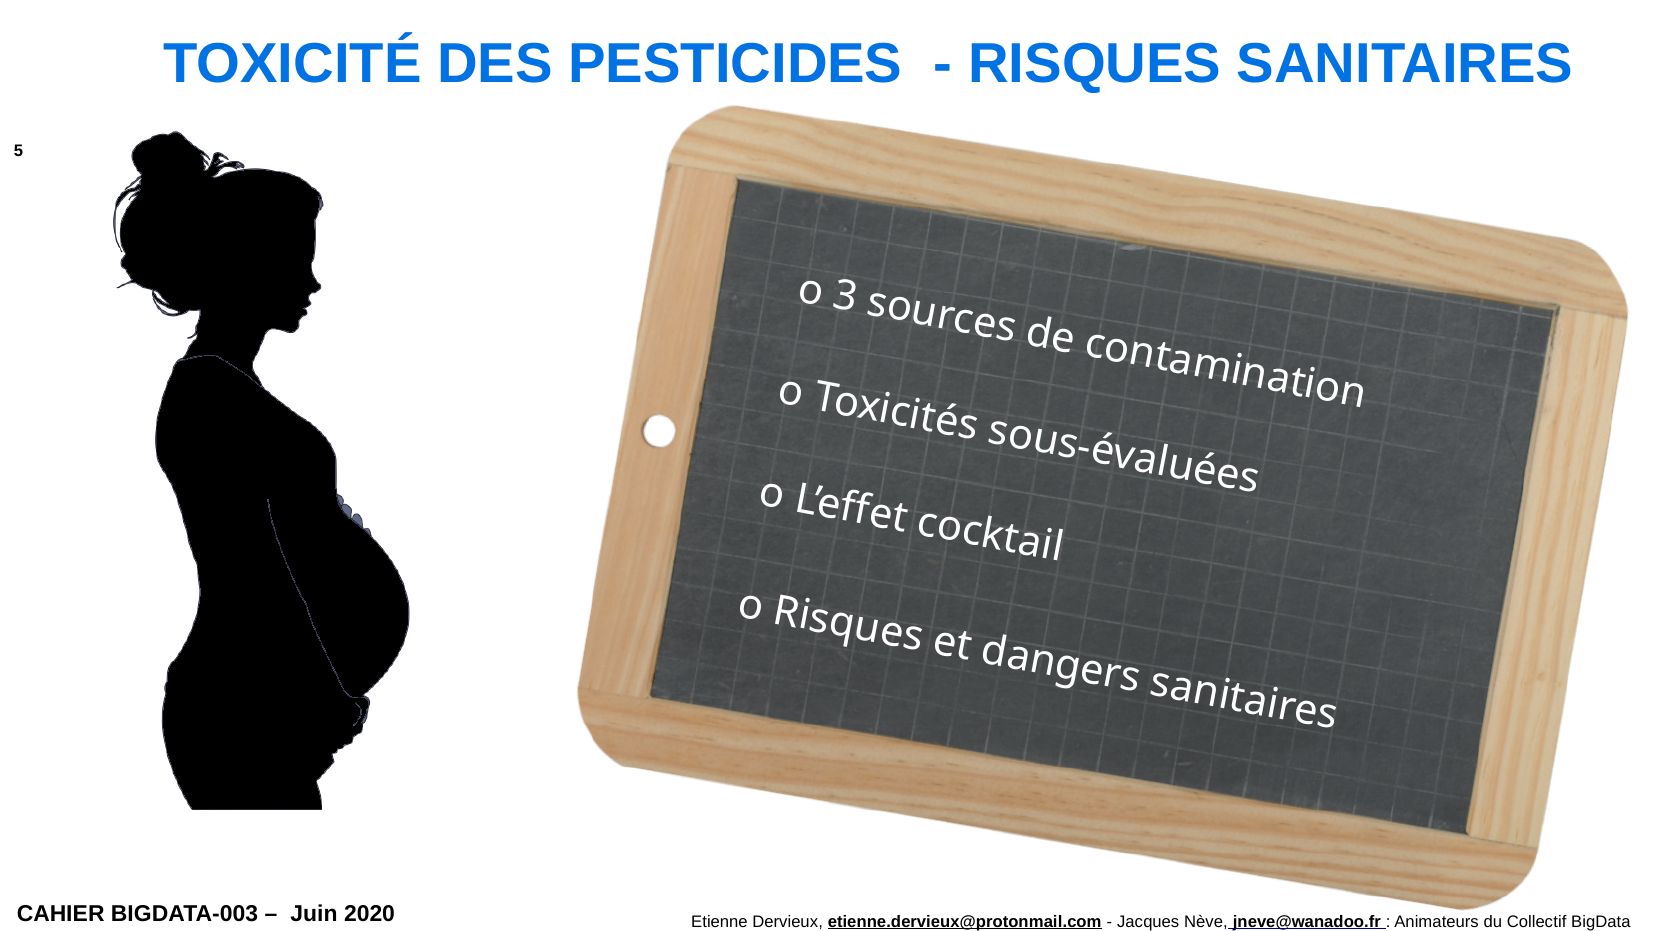

TOXICITÉ DES PESTICIDES - RISQUES SANITAIRES
o 3 sources de contamination
o Toxicités sous-évaluées
o L’effet cocktail
o Risques et dangers sanitaires
CAHIER BIGDATA-003 – Juin 2020
Etienne Dervieux, etienne.dervieux@protonmail.com - Jacques Nève, jneve@wanadoo.fr : Animateurs du Collectif BigData
CAHIER BIGDATA-MASSÉRAC – MARS 2020